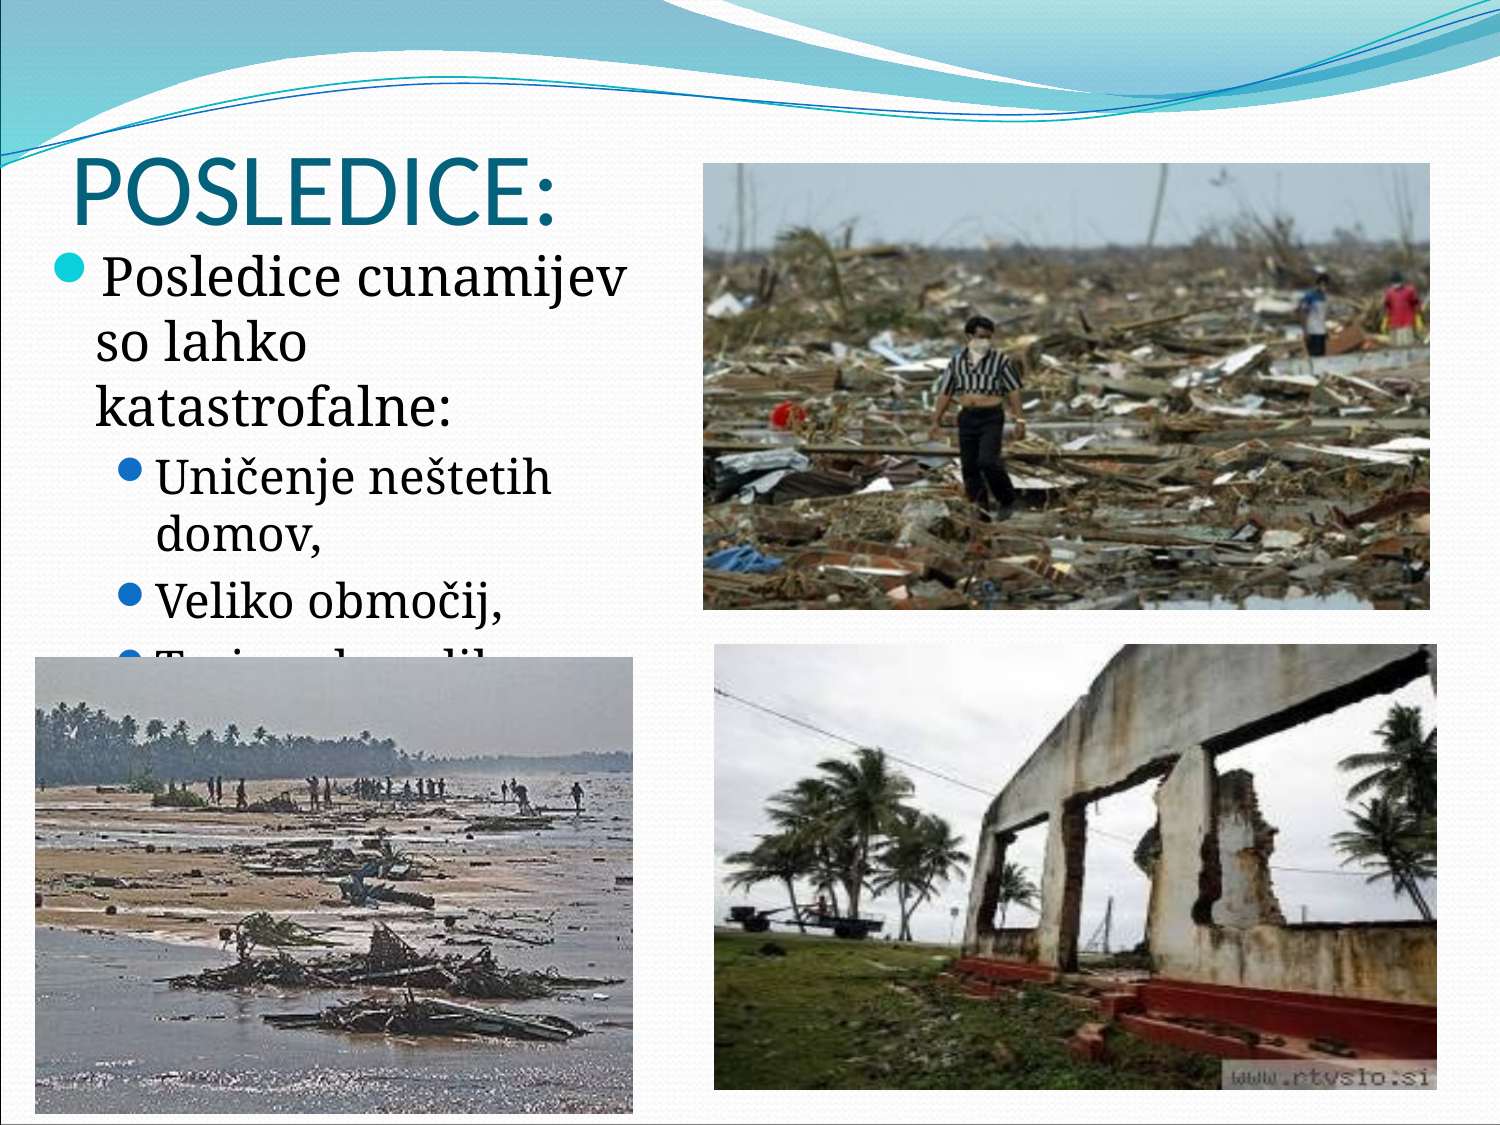

# POSLEDICE:
Posledice cunamijev so lahko katastrofalne:
Uničenje neštetih domov,
Veliko območij,
Terja zelo veliko življenj.